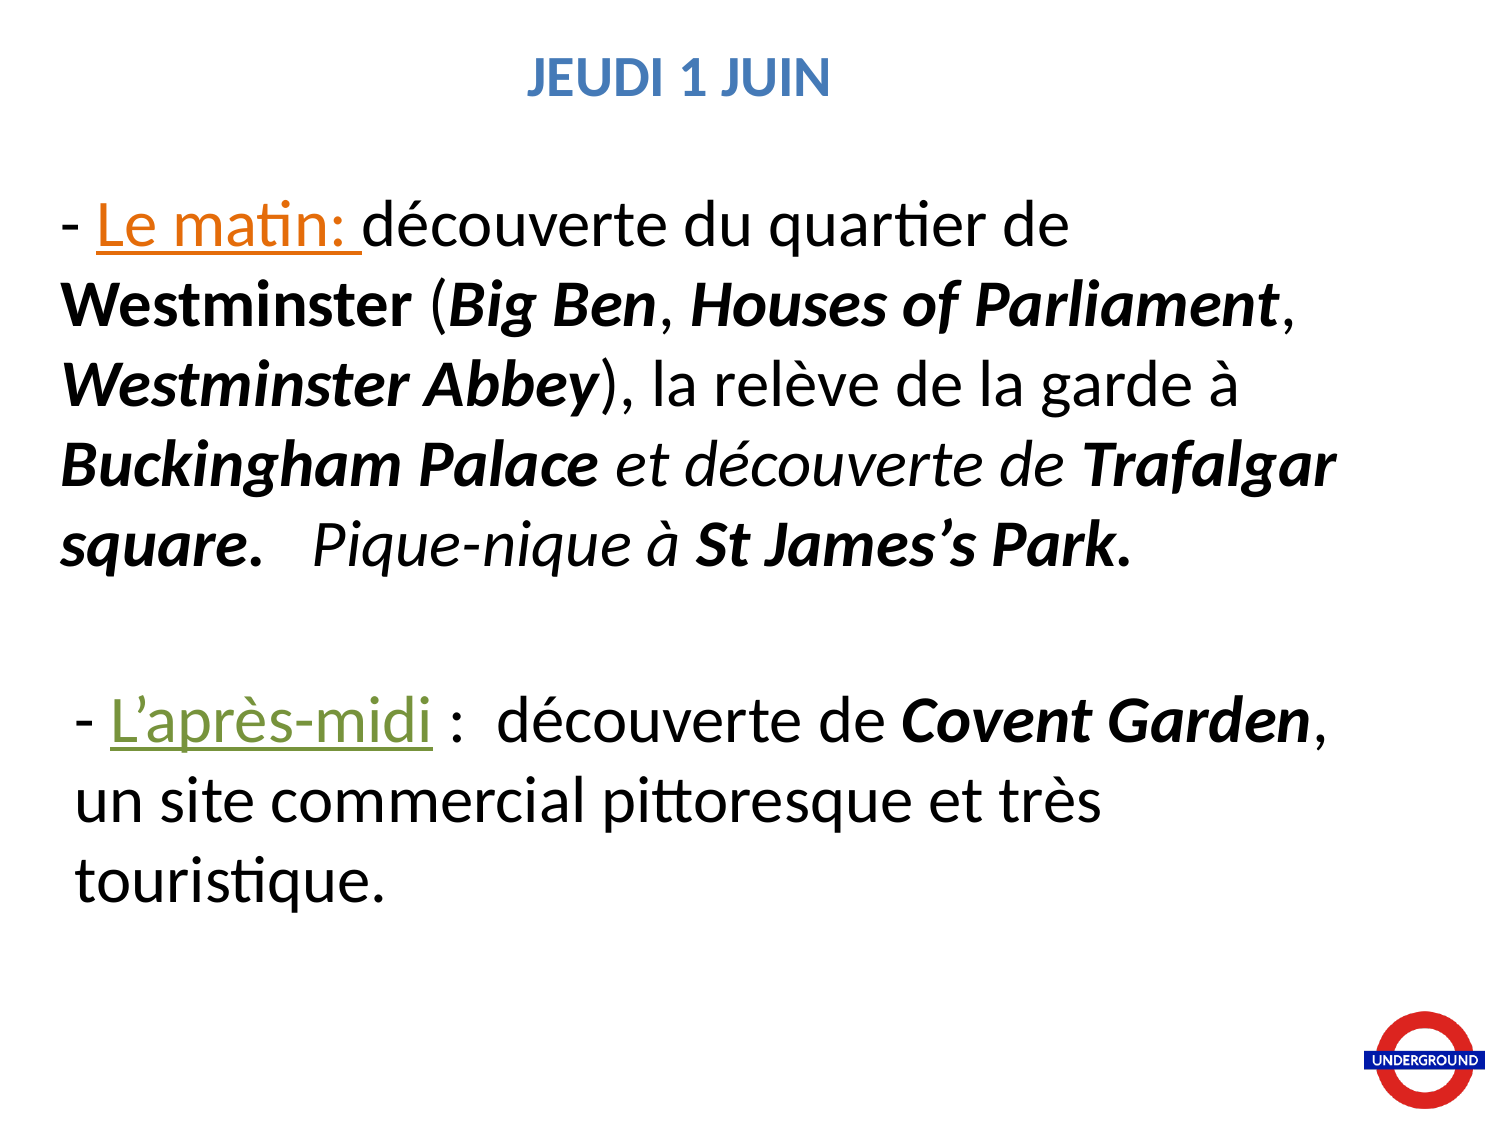

# JEUDI 1 JUIN
- Le matin: découverte du quartier de Westminster (Big Ben, Houses of Parliament, Westminster Abbey), la relève de la garde à Buckingham Palace et découverte de Trafalgar square. Pique-nique à St James’s Park.
- L’après-midi : découverte de Covent Garden, un site commercial pittoresque et très touristique.